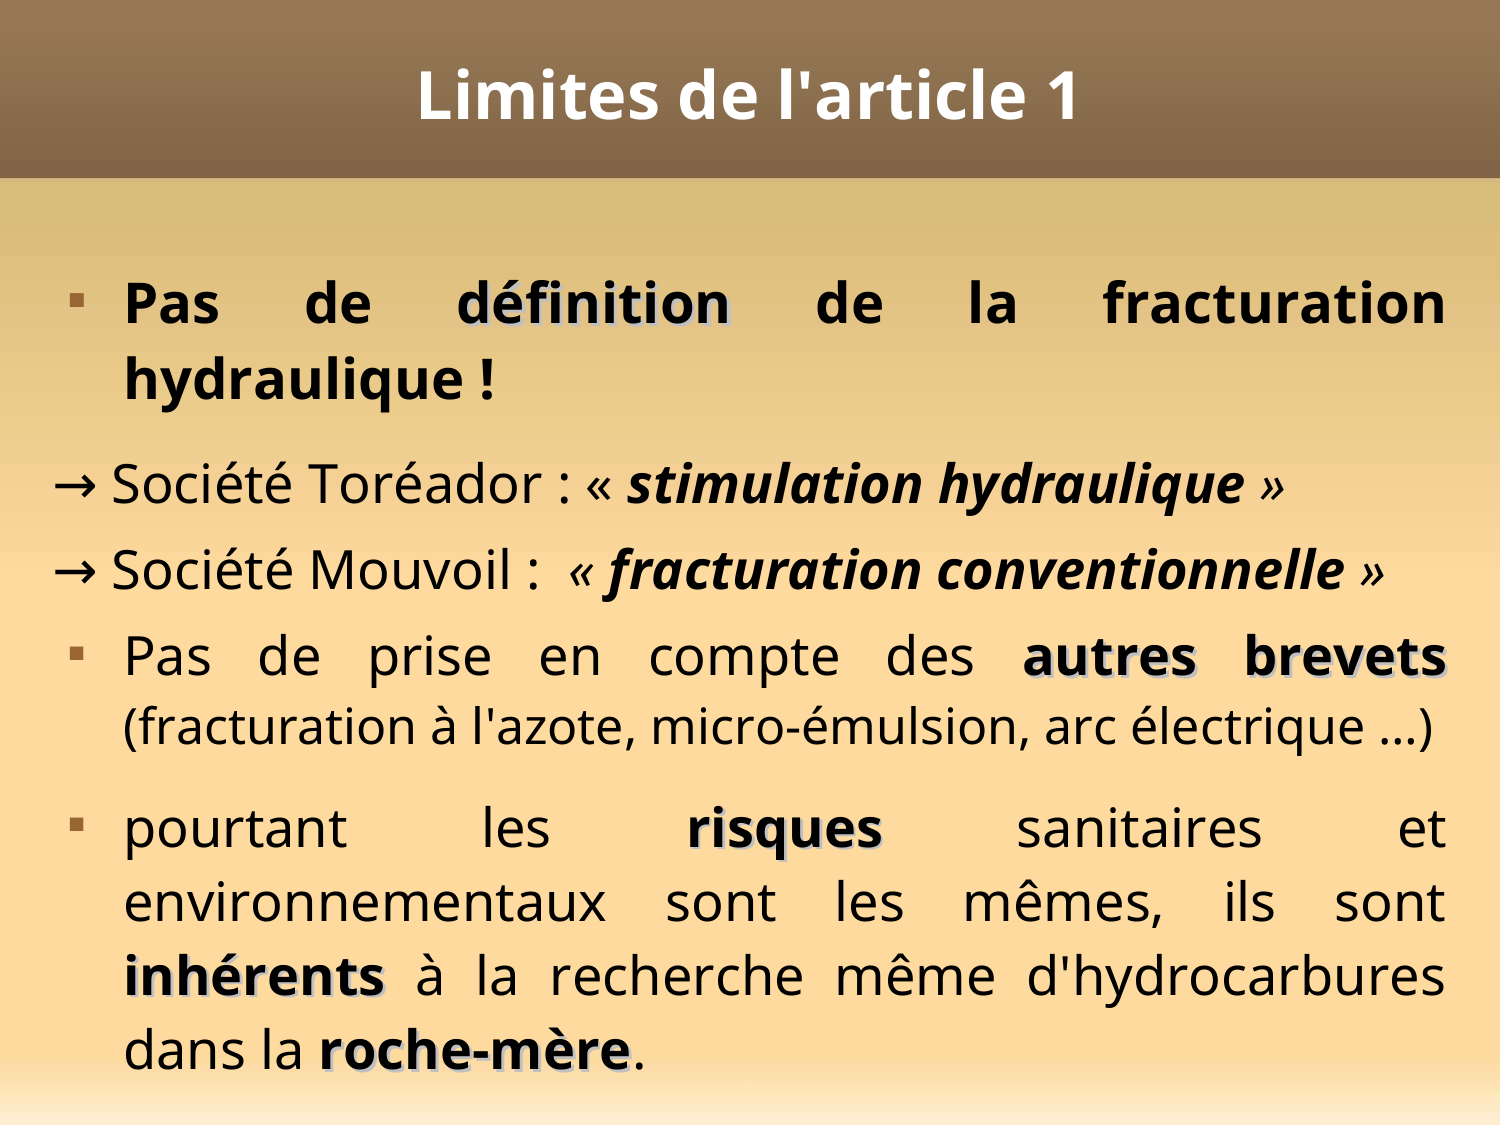

# Limites de l'article 1
Pas de définition de la fracturation hydraulique !
→ Société Toréador : « stimulation hydraulique »
→ Société Mouvoil :  « fracturation conventionnelle »
Pas de prise en compte des autres brevets (fracturation à l'azote, micro-émulsion, arc électrique …)
pourtant les risques sanitaires et environnementaux sont les mêmes, ils sont inhérents à la recherche même d'hydrocarbures dans la roche-mère.